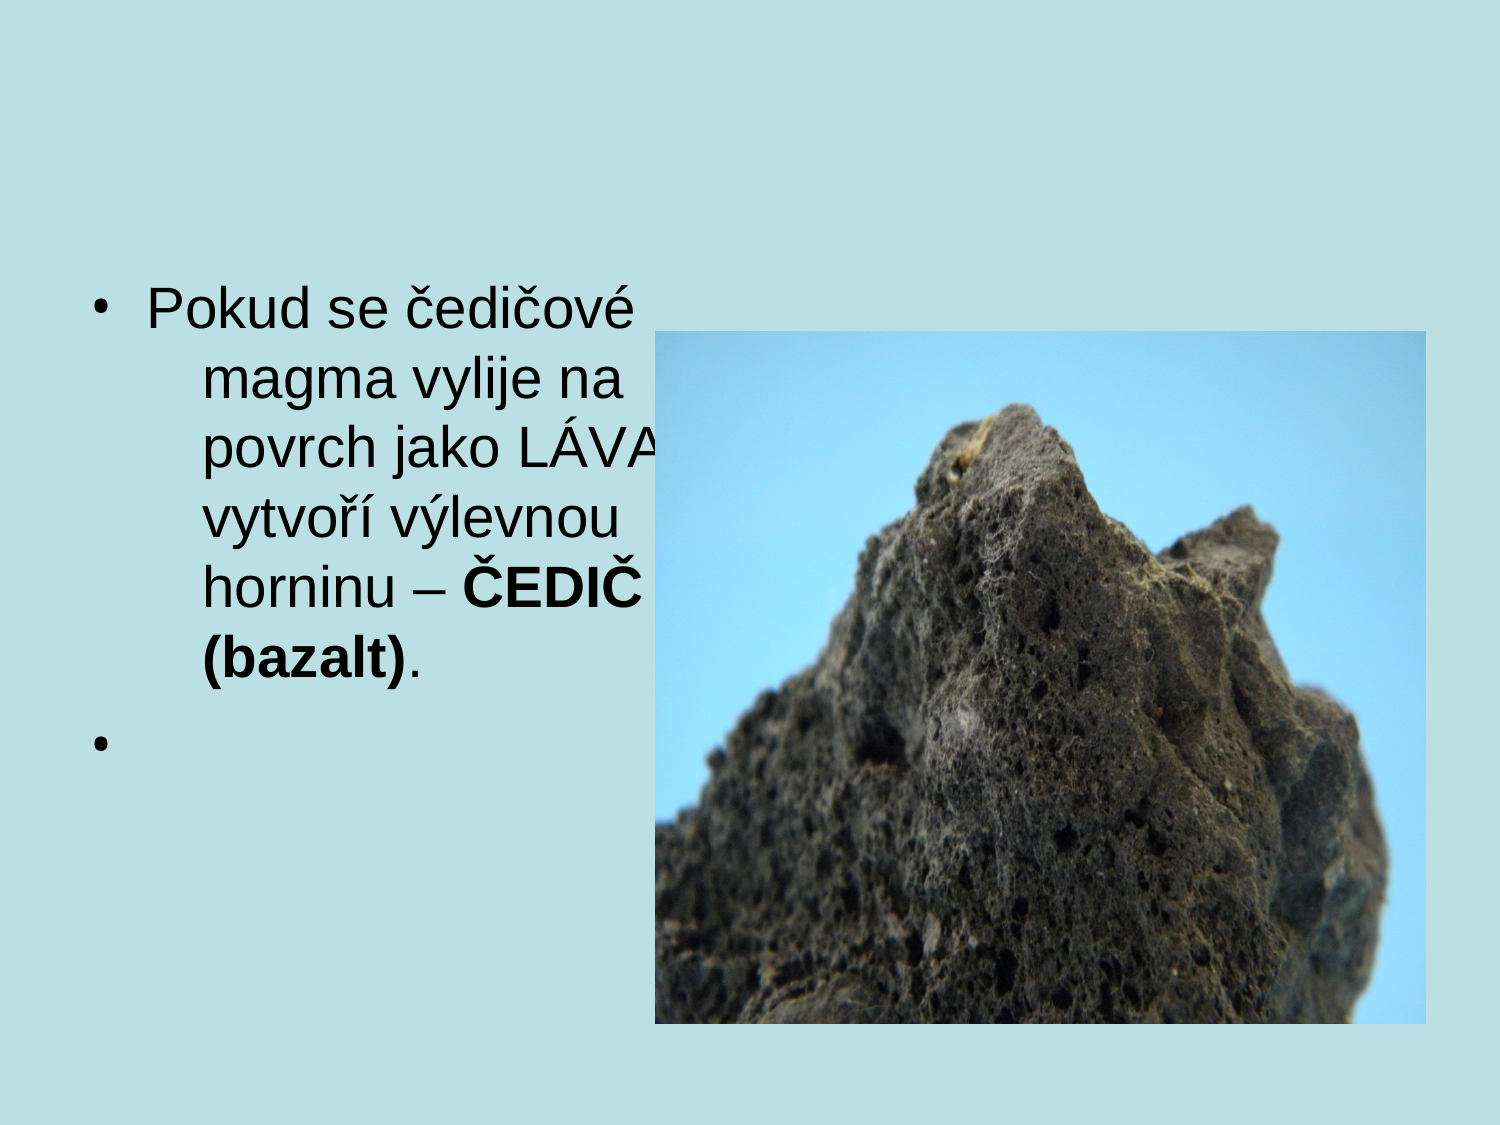

#
Pokud se čedičové magma vylije na povrch jako LÁVA, vytvoří výlevnou horninu – ČEDIČ (bazalt).